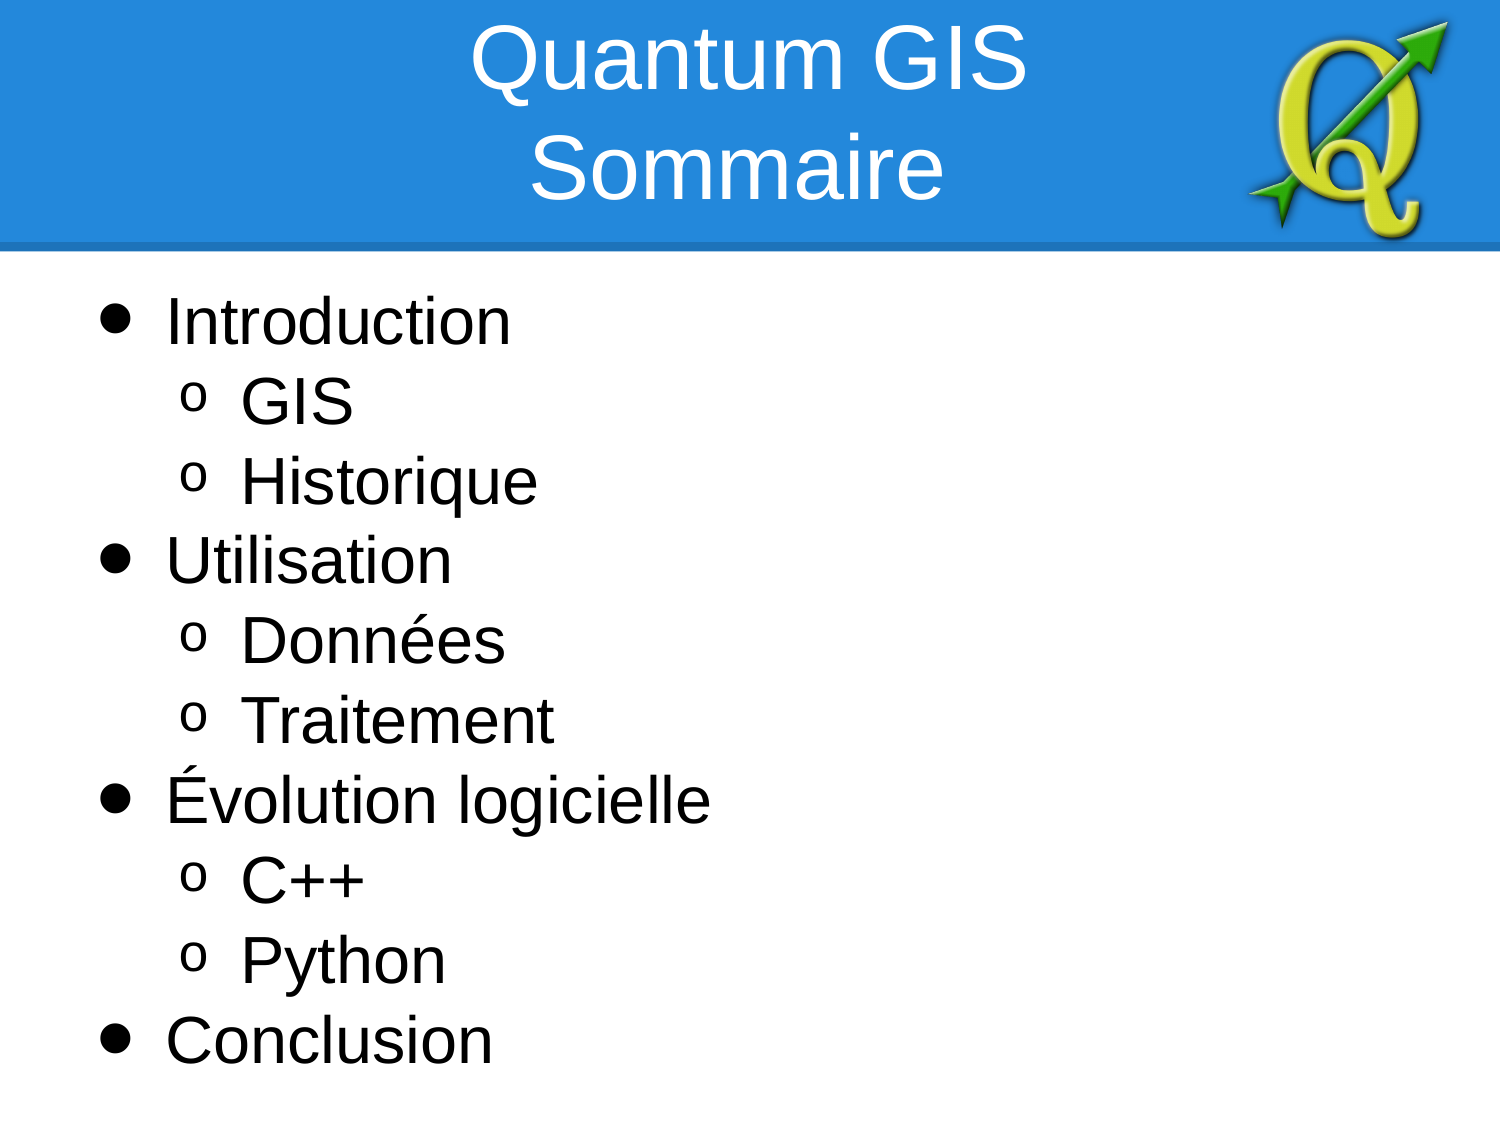

# Quantum GIS Sommaire
Introduction
GIS
Historique
Utilisation
Données
Traitement
Évolution logicielle
C++
Python
Conclusion